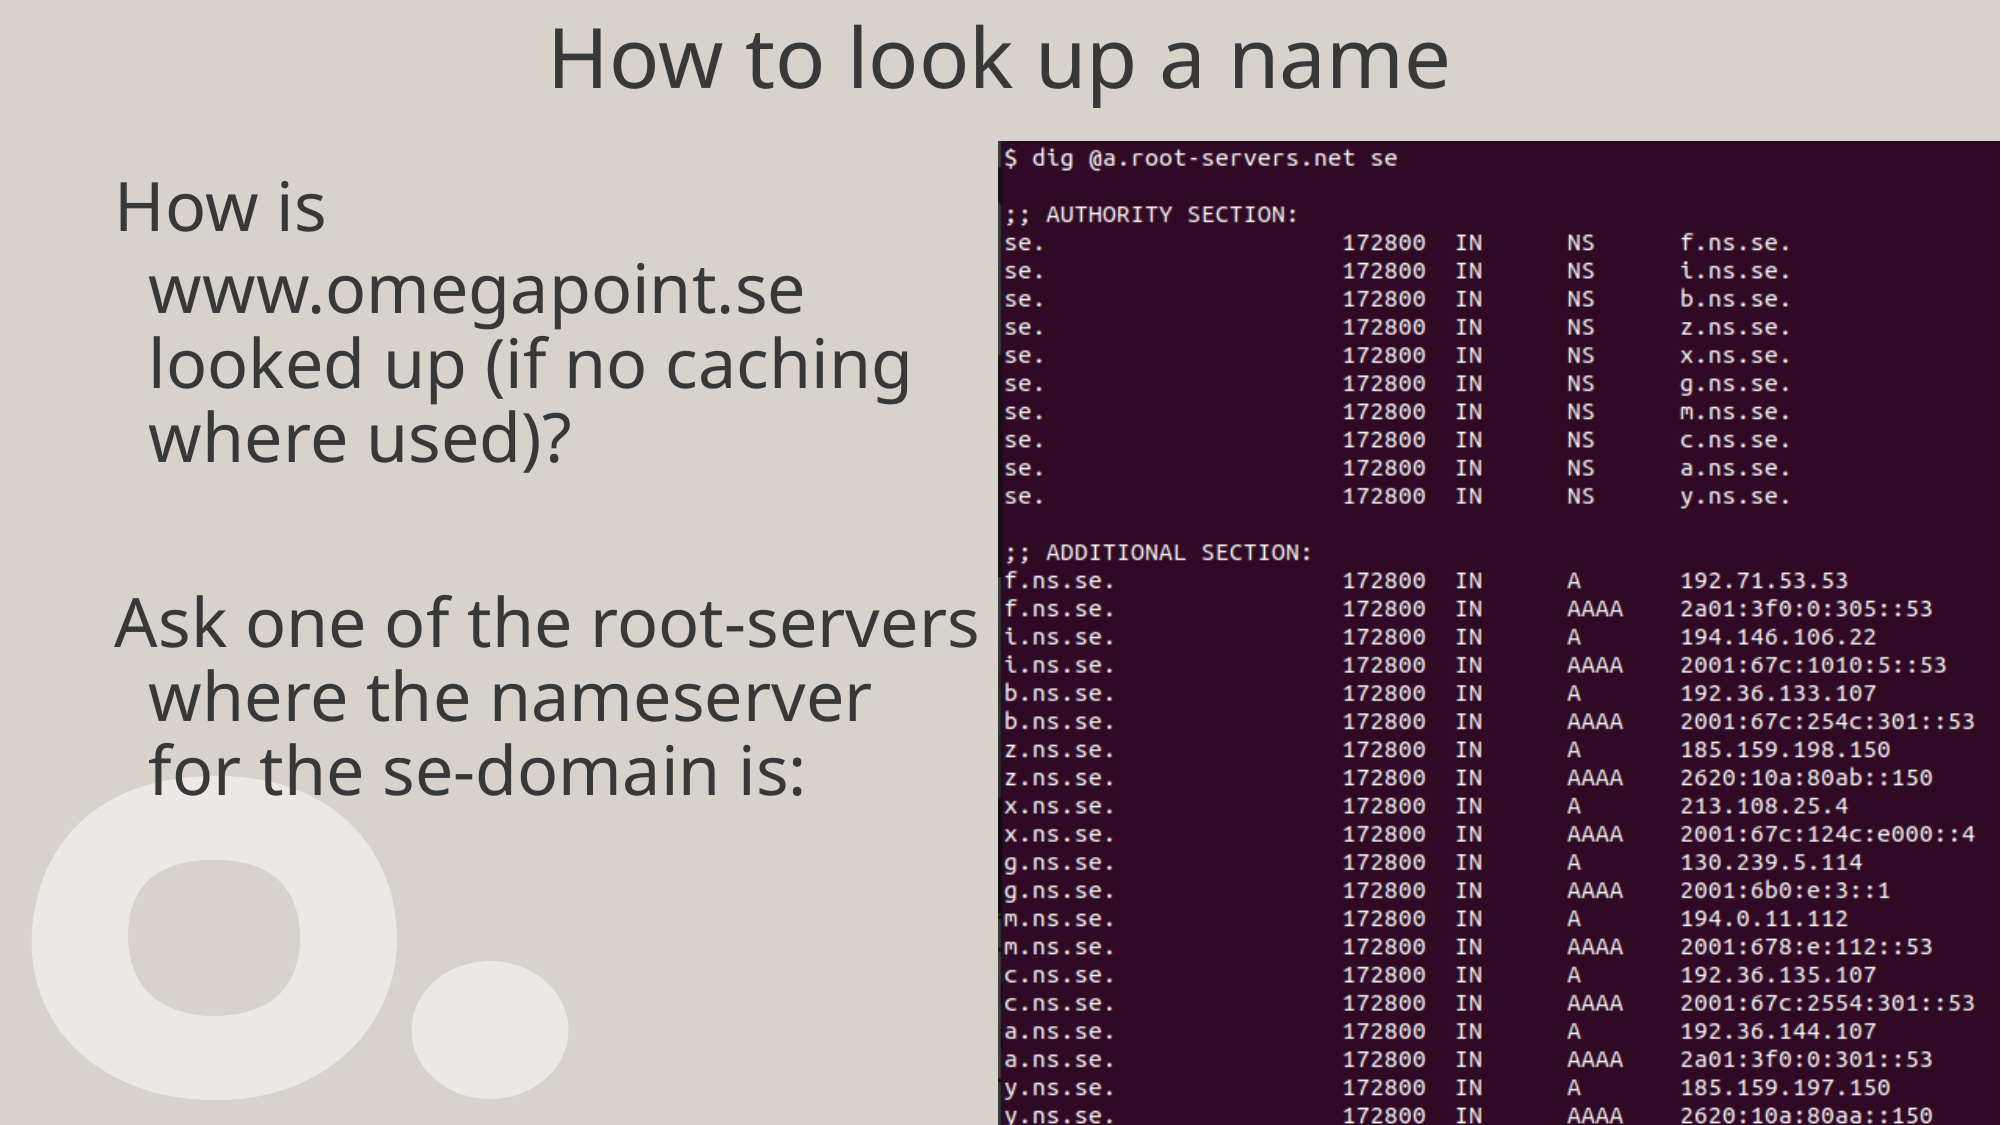

How to look up a name
# How is www.omegapoint.se looked up (if no caching where used)?
Ask one of the root-servers where the nameserver for the se-domain is: